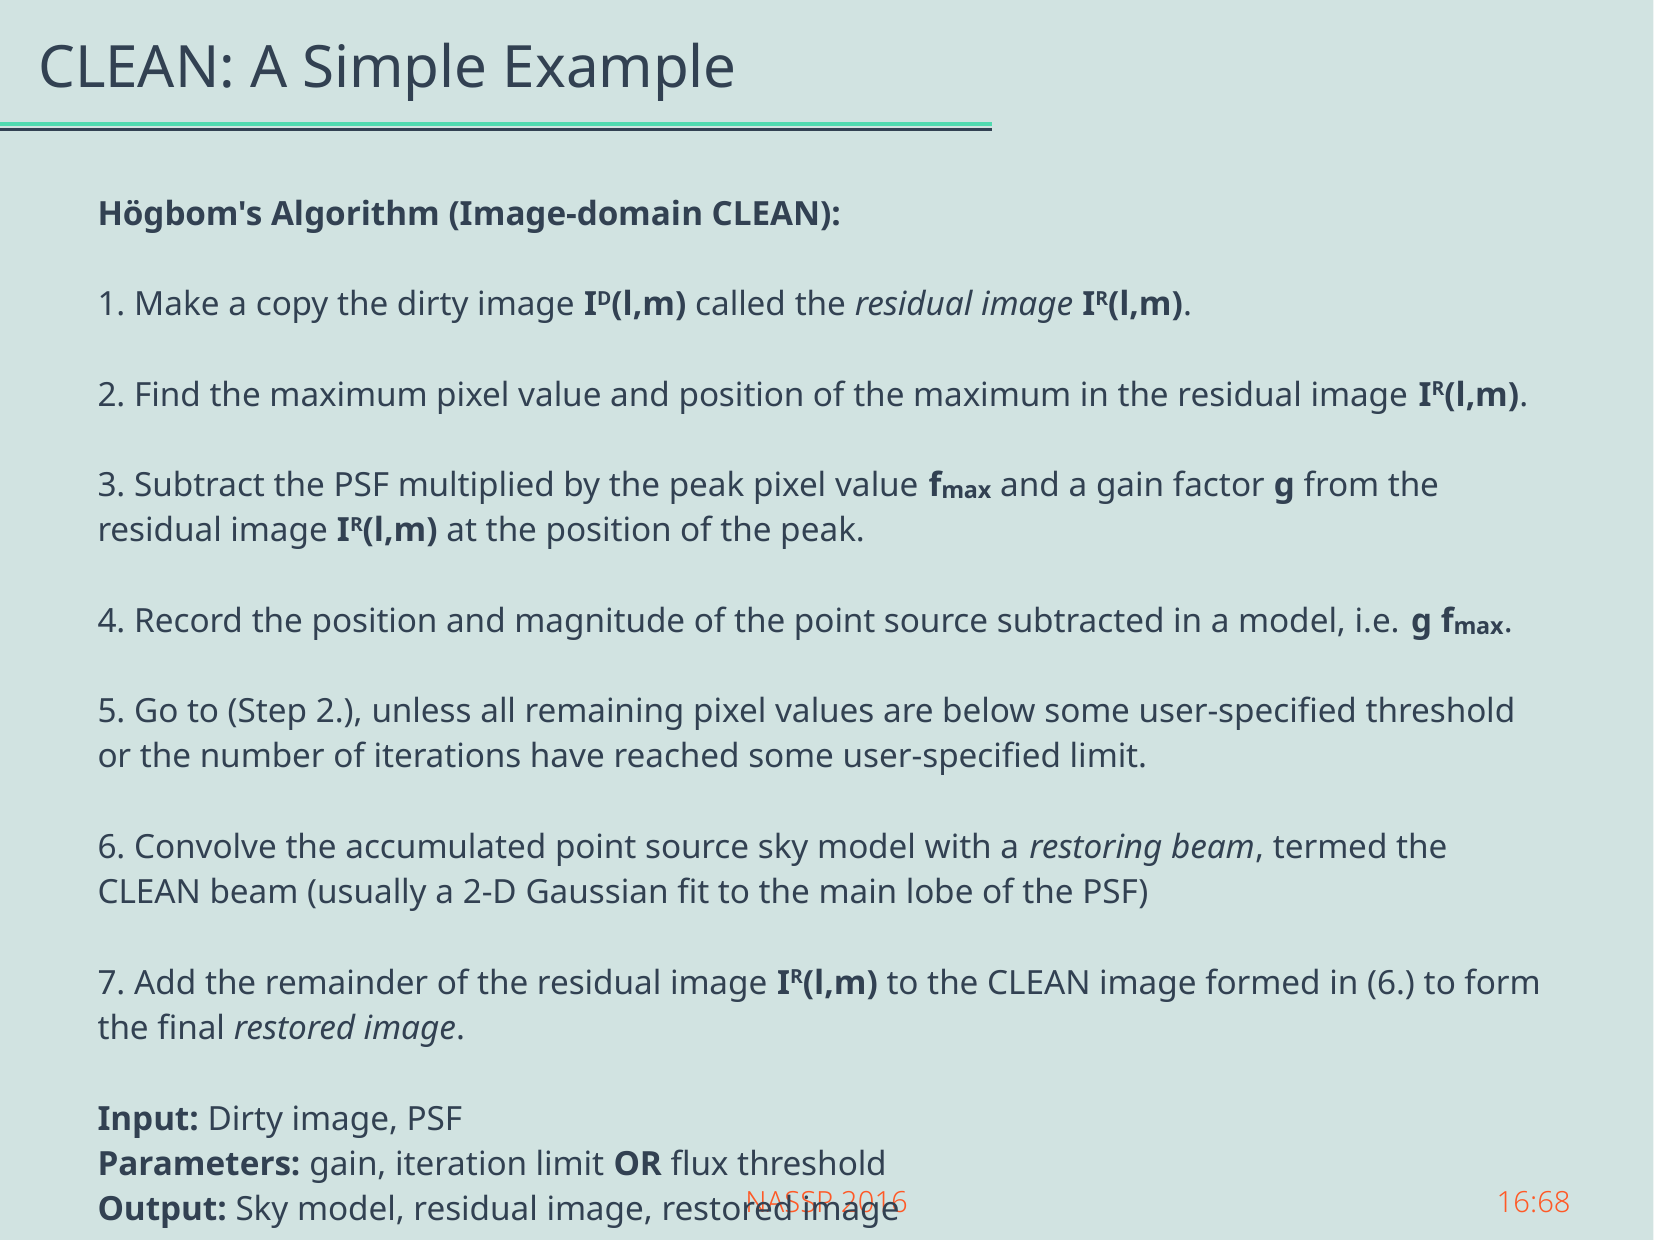

CLEAN: A Simple Example
Högbom's Algorithm (Image-domain CLEAN):
1. Make a copy the dirty image ID(l,m) called the residual image IR(l,m).
2. Find the maximum pixel value and position of the maximum in the residual image IR(l,m).
3. Subtract the PSF multiplied by the peak pixel value fmax and a gain factor g from the residual image IR(l,m) at the position of the peak.
4. Record the position and magnitude of the point source subtracted in a model, i.e. g fmax.
5. Go to (Step 2.), unless all remaining pixel values are below some user-specified threshold or the number of iterations have reached some user-specified limit.
6. Convolve the accumulated point source sky model with a restoring beam, termed the CLEAN beam (usually a 2-D Gaussian fit to the main lobe of the PSF)
7. Add the remainder of the residual image IR(l,m) to the CLEAN image formed in (6.) to form the final restored image.
Input: Dirty image, PSF
Parameters: gain, iteration limit OR flux threshold
Output: Sky model, residual image, restored image
NASSP 2016
16